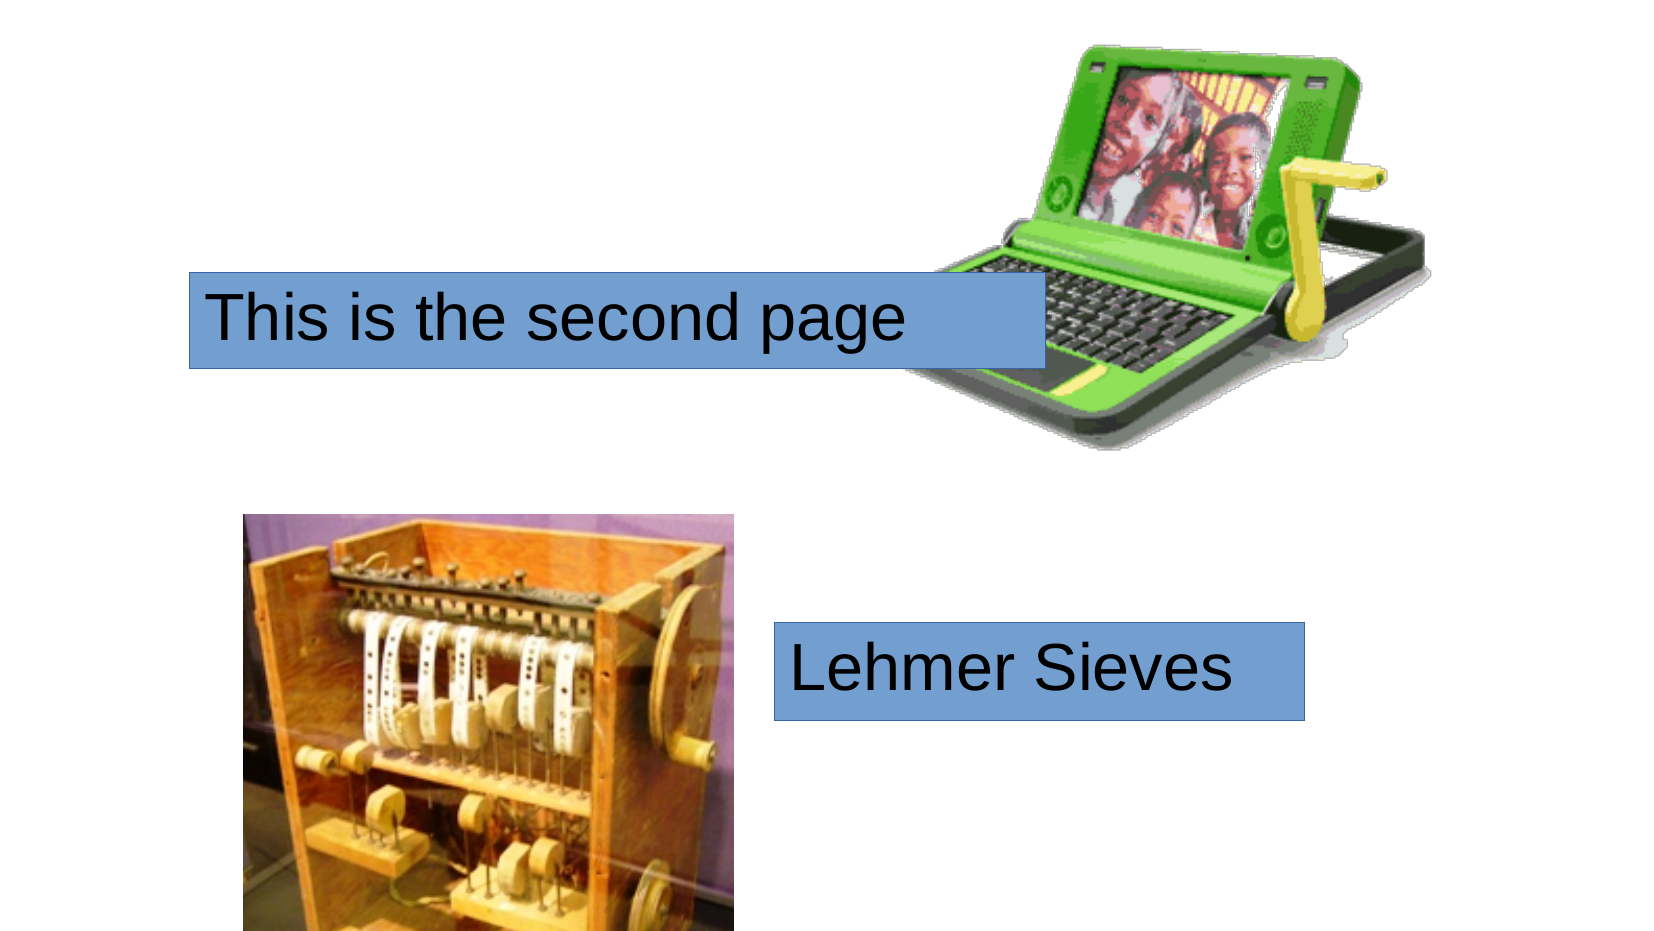

This is the second page
Lehmer Sieves